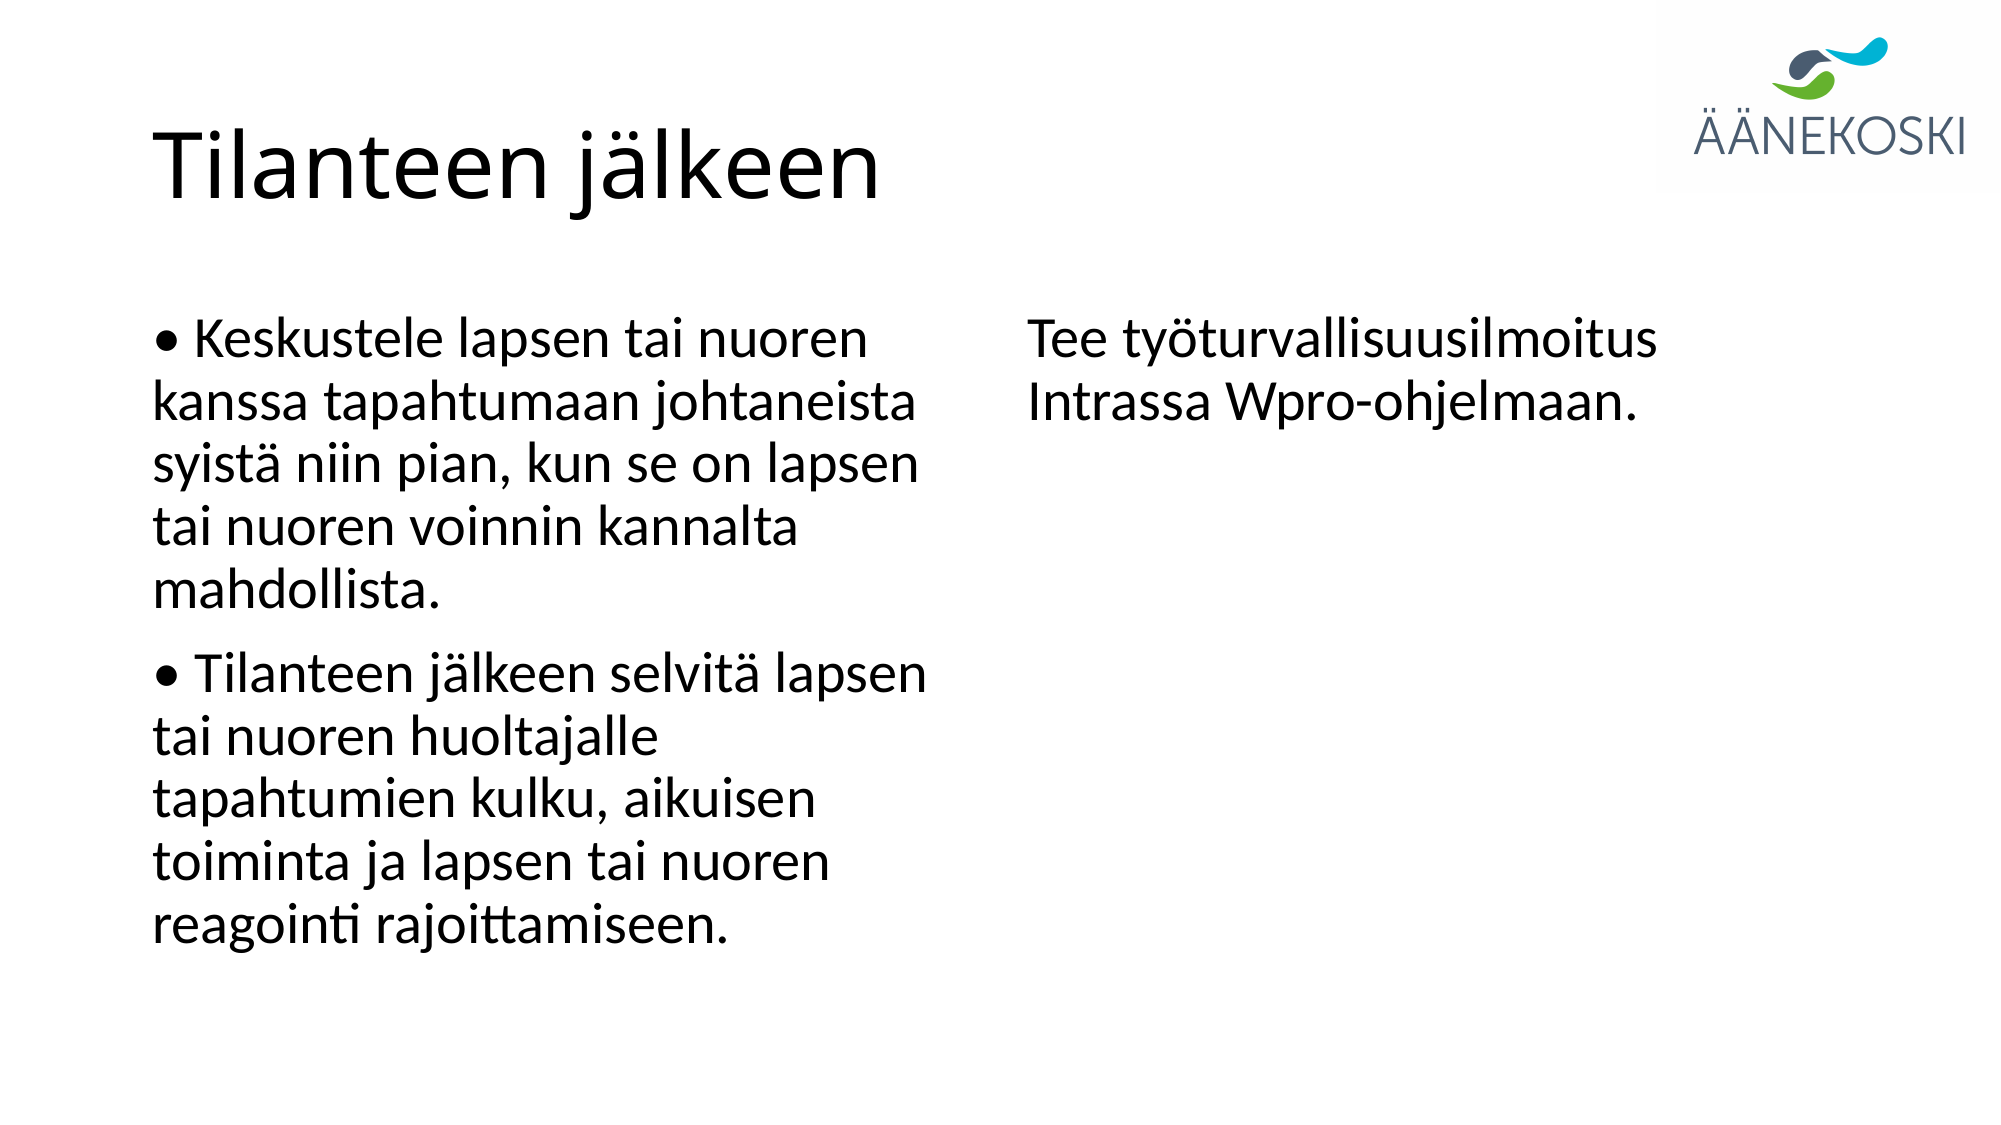

# Tilanteen jälkeen
• Keskustele lapsen tai nuoren kanssa tapahtumaan johtaneista syistä niin pian, kun se on lapsen tai nuoren voinnin kannalta mahdollista.
• Tilanteen jälkeen selvitä lapsen tai nuoren huoltajalle tapahtumien kulku, aikuisen toiminta ja lapsen tai nuoren reagointi rajoittamiseen.
Tee työturvallisuusilmoitus Intrassa Wpro-ohjelmaan.